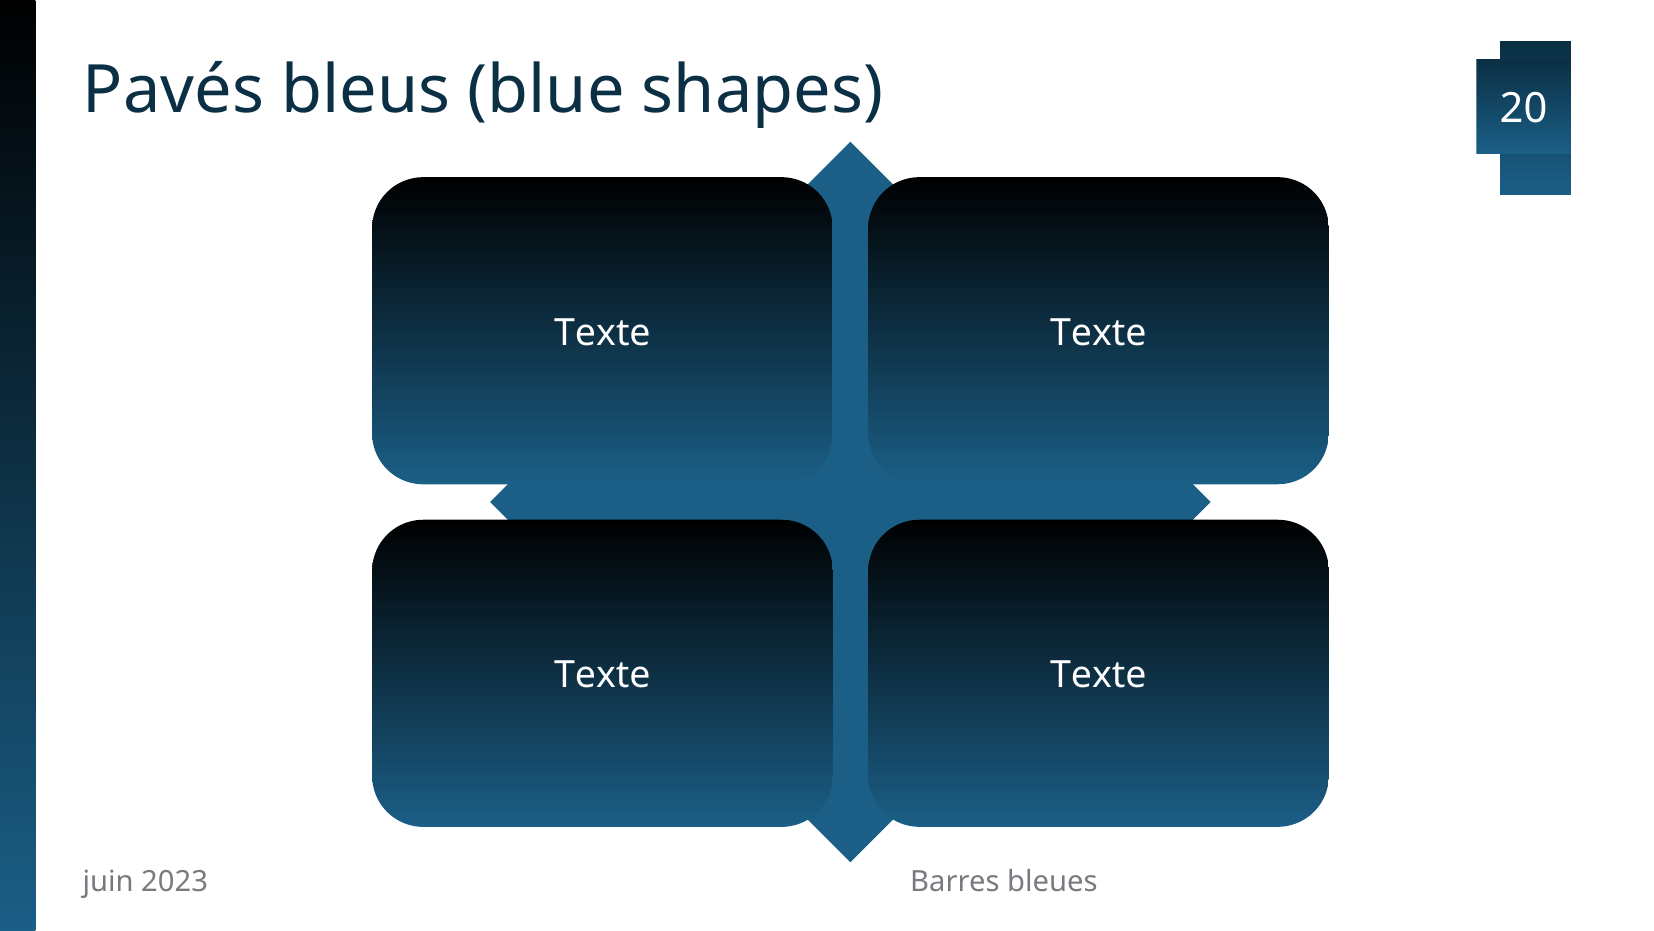

# Pavés bleus (blue shapes)
Texte
Texte
Texte
Texte
juin 2023
Barres bleues